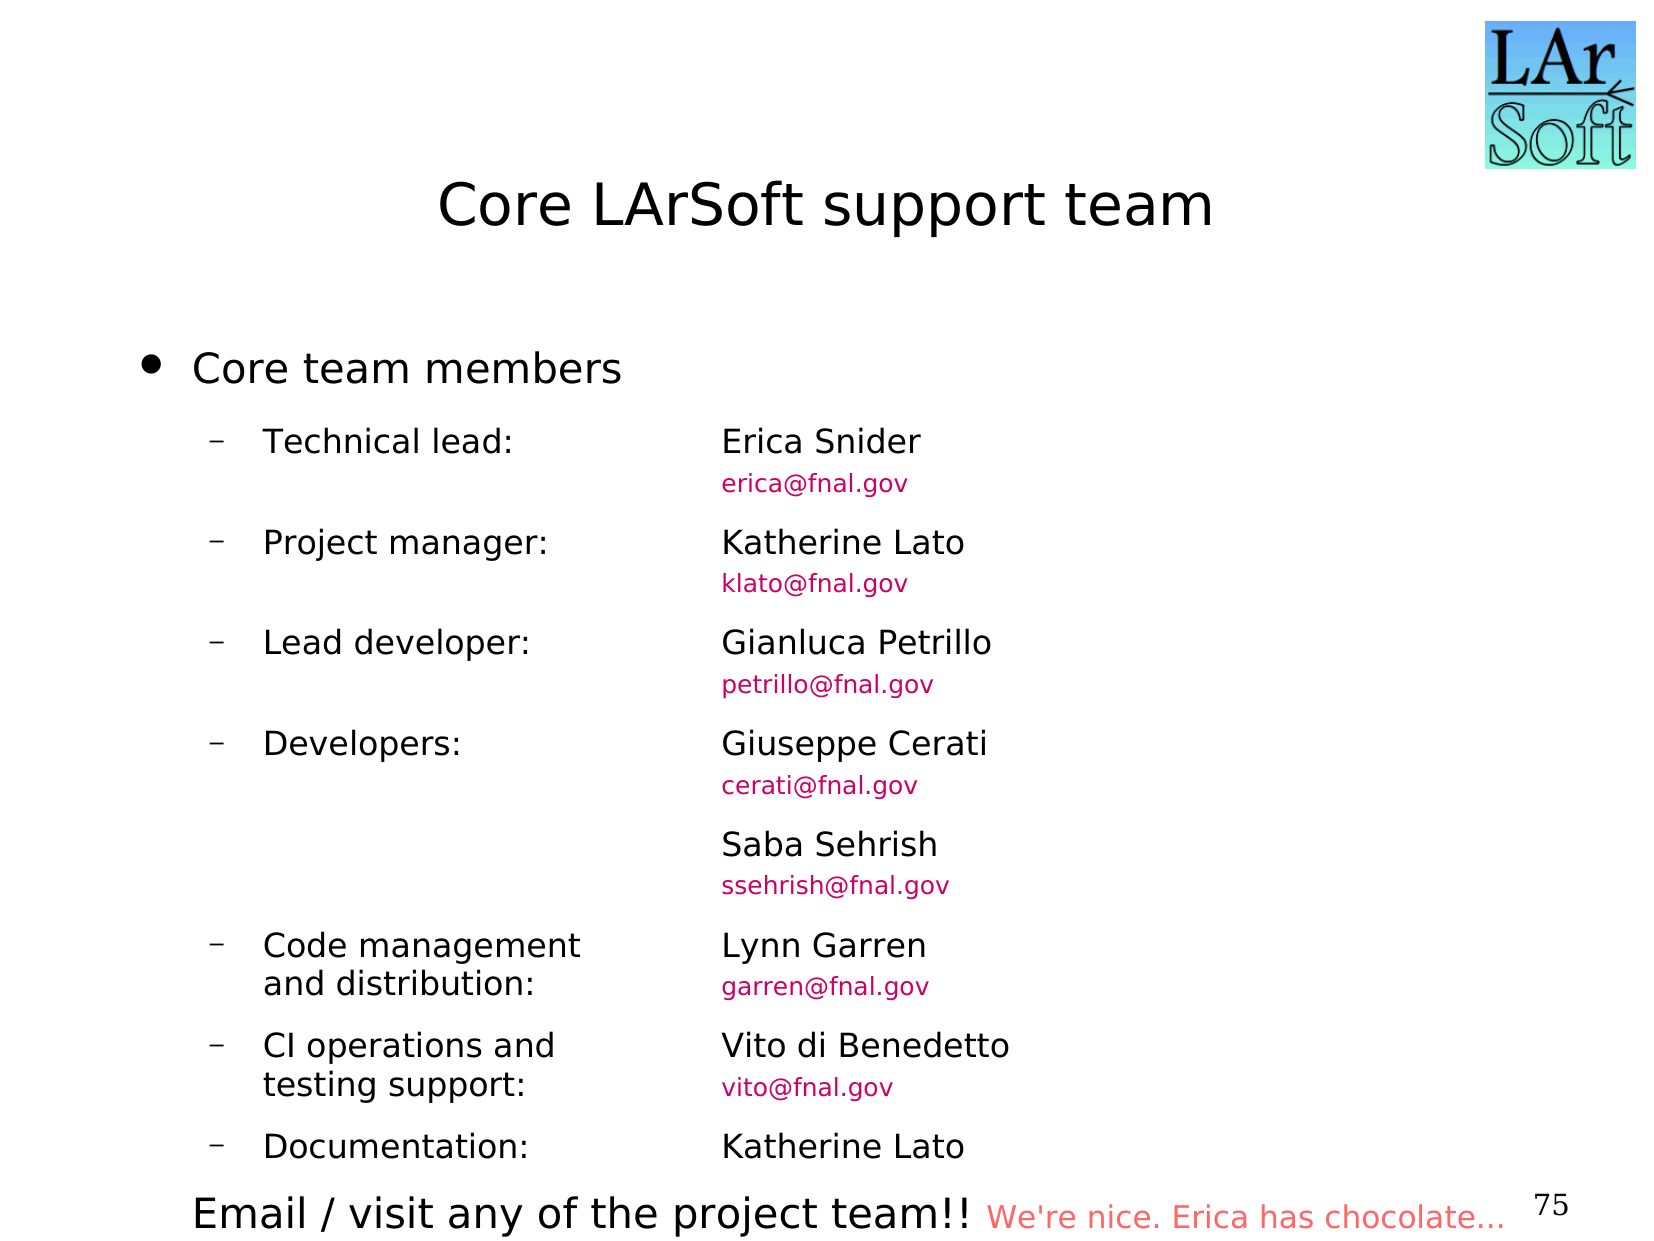

# Core LArSoft support team
Core team members
Technical lead: 			Erica Snider 													 	erica@fnal.gov
Project manager: 		Katherine Lato 							 							klato@fnal.gov
Lead developer: 			Gianluca Petrillo														petrillo@fnal.gov
Developers: 				Giuseppe Cerati														cerati@fnal.gov
 						Saba Sehrish														 	ssehrish@fnal.gov
Code management		Lynn Garren								and distribution: 	 		garren@fnal.gov
CI operations and 			Vito di Benedetto							testing support: 			vito@fnal.gov
Documentation:			Katherine Lato
Email / visit any of the project team!! We're nice. Erica has chocolate...
75